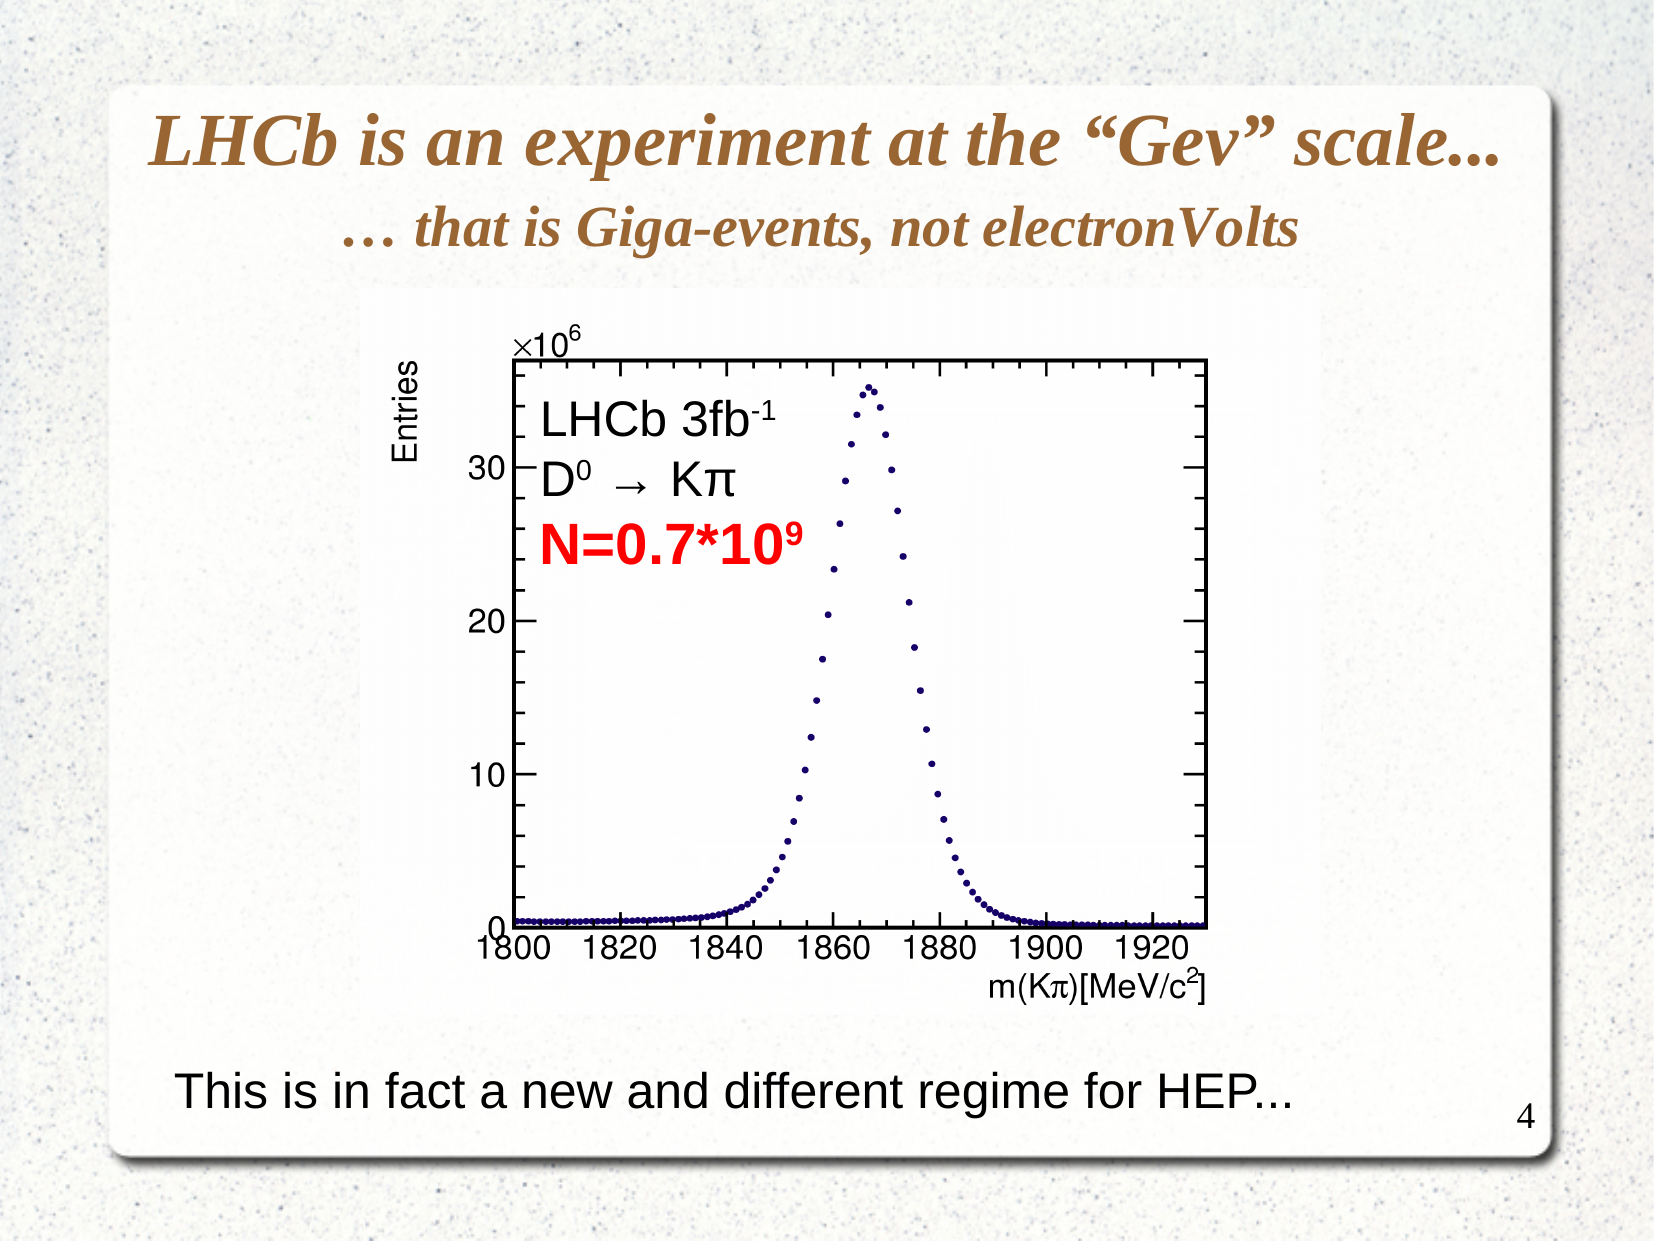

# LHCb is an experiment at the “Gev” scale...
… that is Giga-events, not electronVolts
LHCb 3fb-1
D0 → Kπ
N=0.7*109
This is in fact a new and different regime for HEP...
4